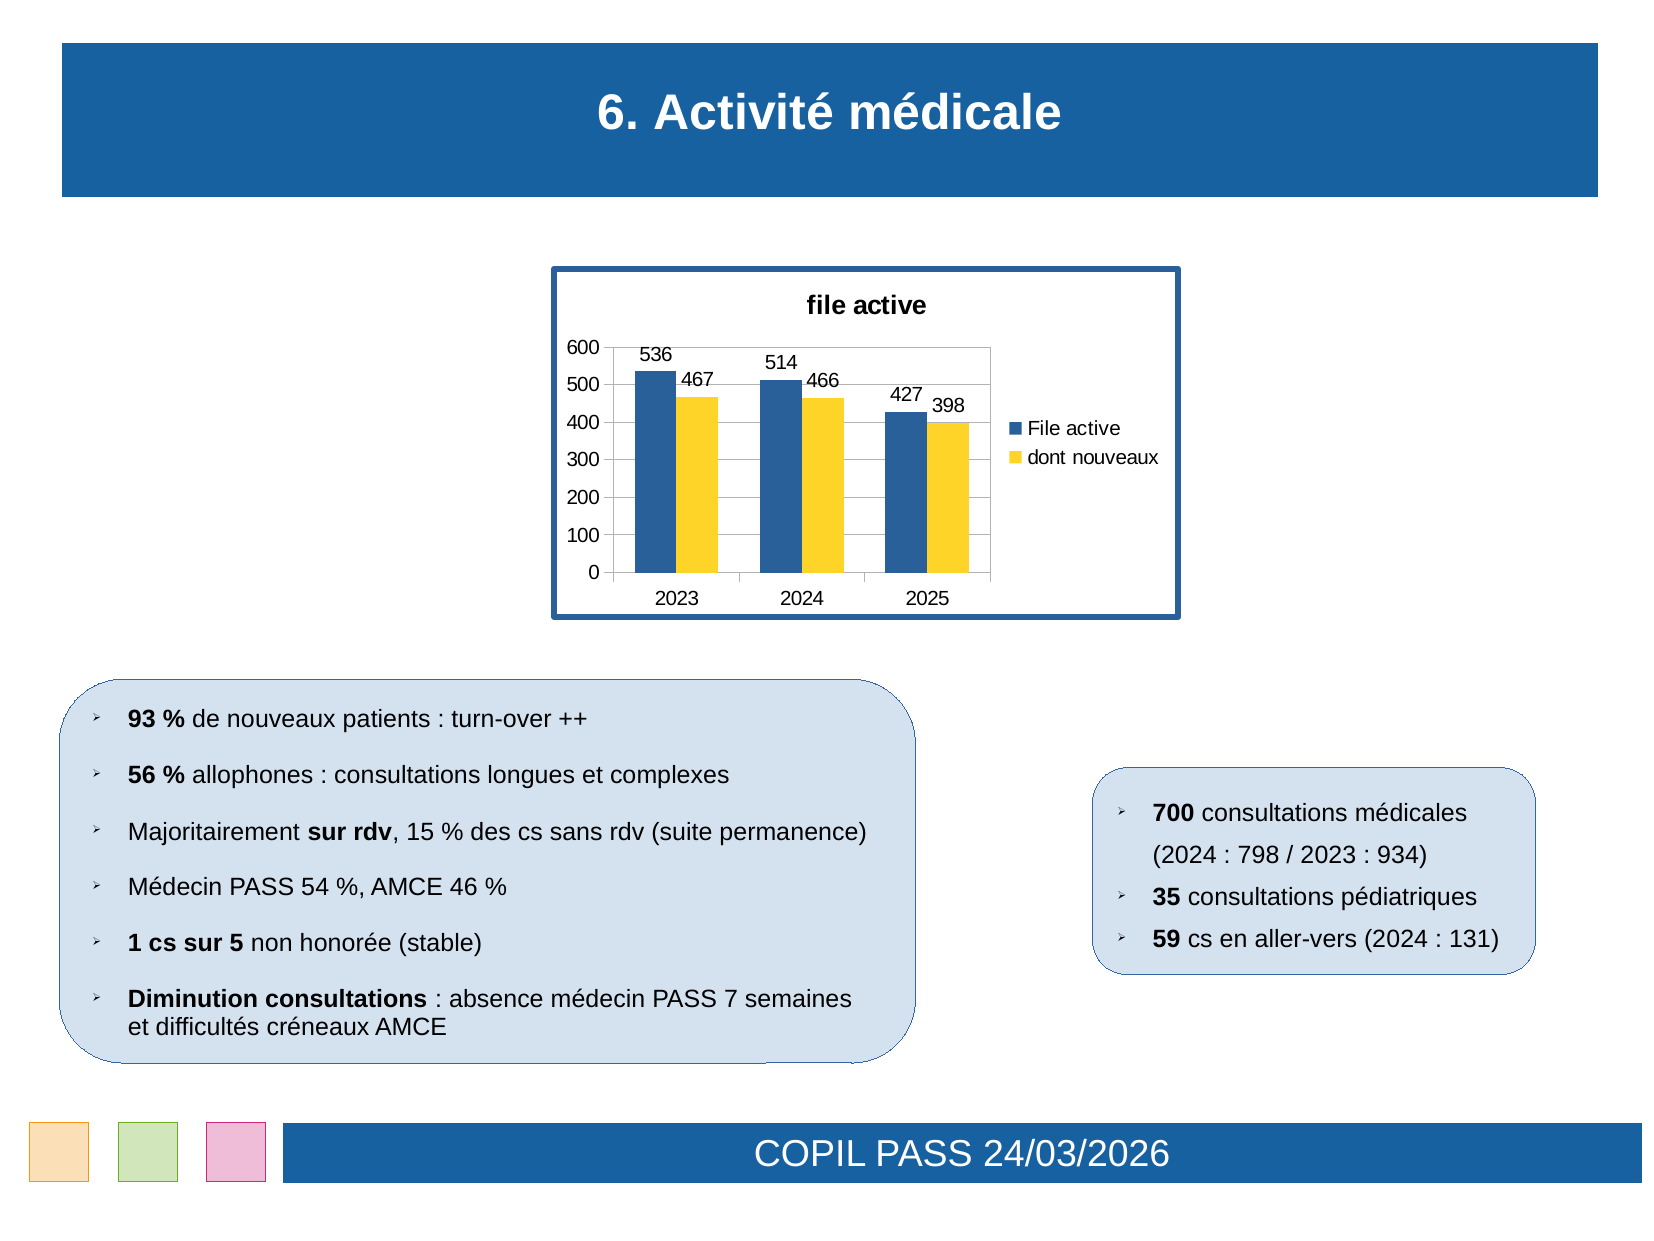

# 6. Activité médicale
### Chart: file active
| Category | File active | dont nouveaux |
|---|---|---|
| 2023 | 536.0 | 467.0 |
| 2024 | 514.0 | 466.0 |
| 2025 | 427.0 | 398.0 |93 % de nouveaux patients : turn-over ++
56 % allophones : consultations longues et complexes
Majoritairement sur rdv, 15 % des cs sans rdv (suite permanence)
Médecin PASS 54 %, AMCE 46 %
1 cs sur 5 non honorée (stable)
Diminution consultations : absence médecin PASS 7 semaines
et difficultés créneaux AMCE
700 consultations médicales
(2024 : 798 / 2023 : 934)
35 consultations pédiatriques
59 cs en aller-vers (2024 : 131)
COPIL PASS 24/03/2026